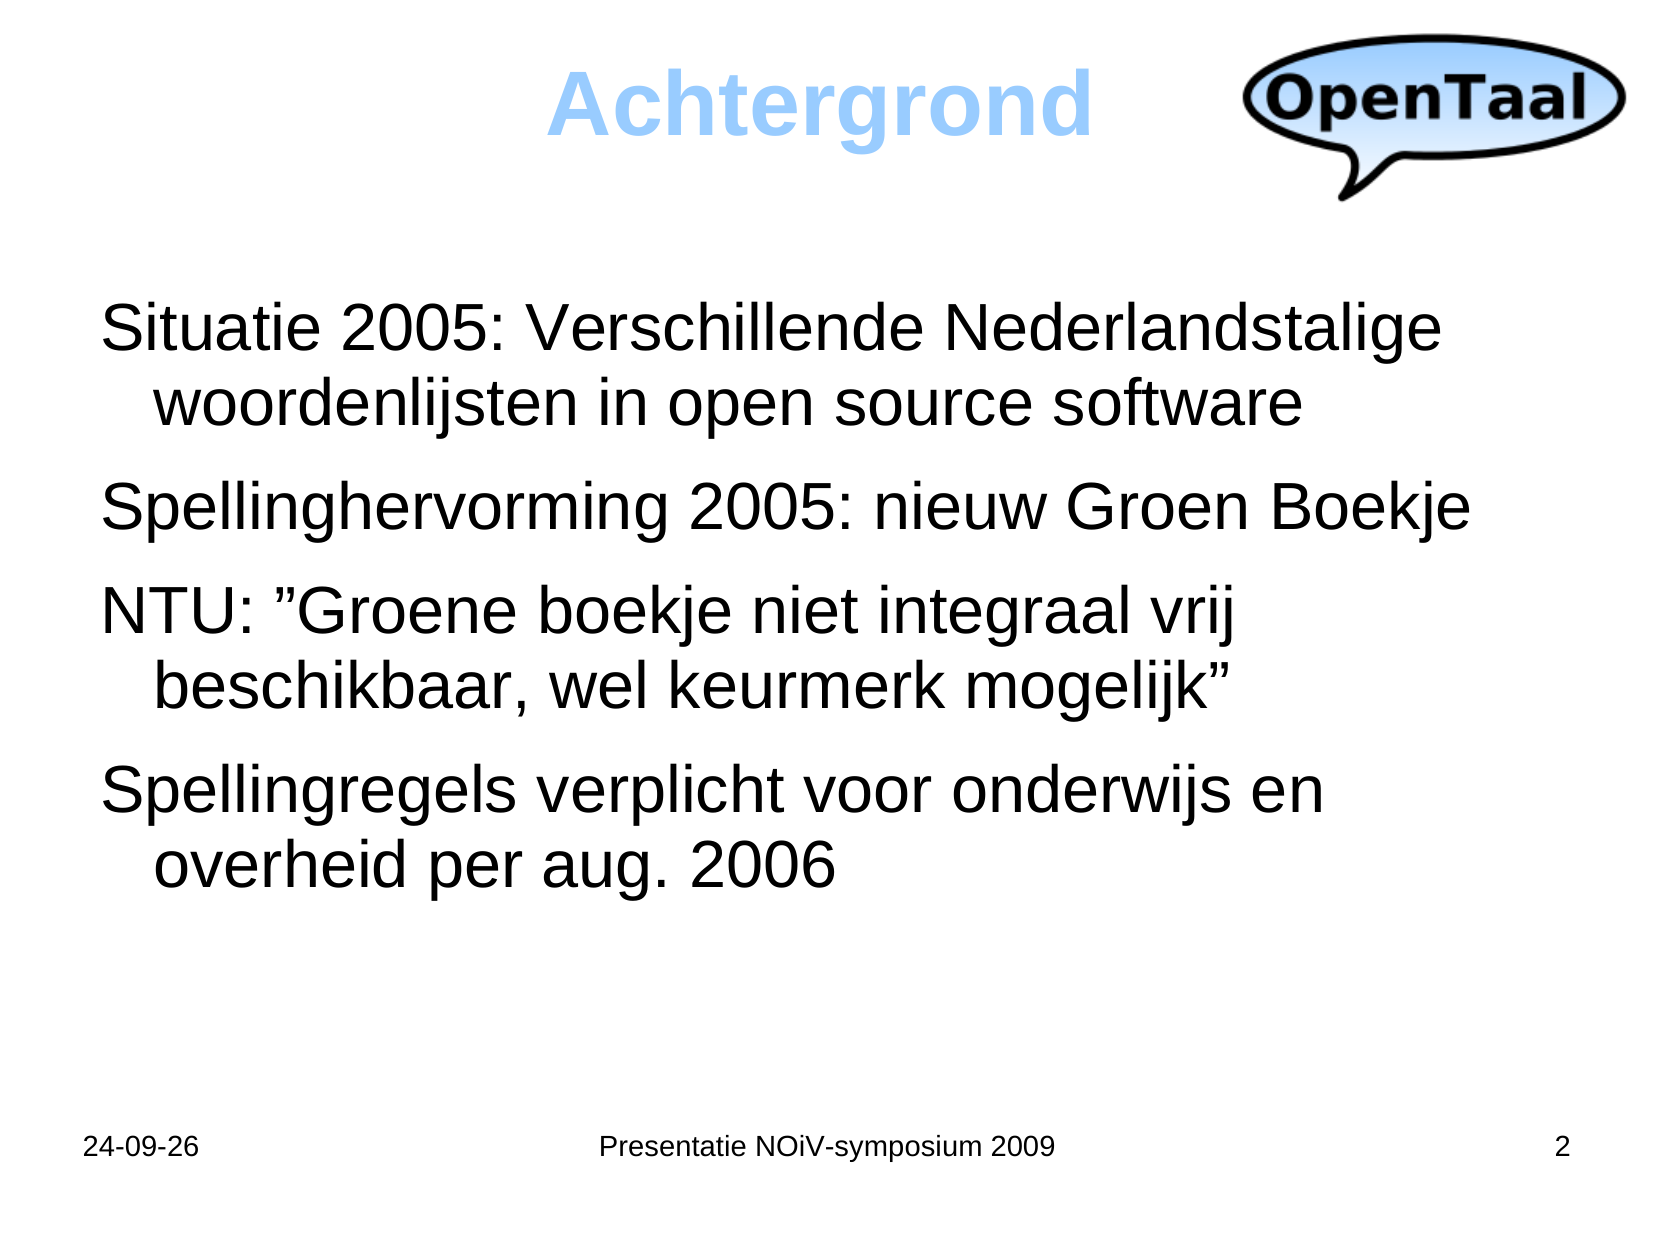

# Achtergrond
Situatie 2005: Verschillende Nederlandstalige woordenlijsten in open source software
Spellinghervorming 2005: nieuw Groen Boekje
NTU: ”Groene boekje niet integraal vrij beschikbaar, wel keurmerk mogelijk”
Spellingregels verplicht voor onderwijs en overheid per aug. 2006
Presentatie NOiV-symposium 2009
2